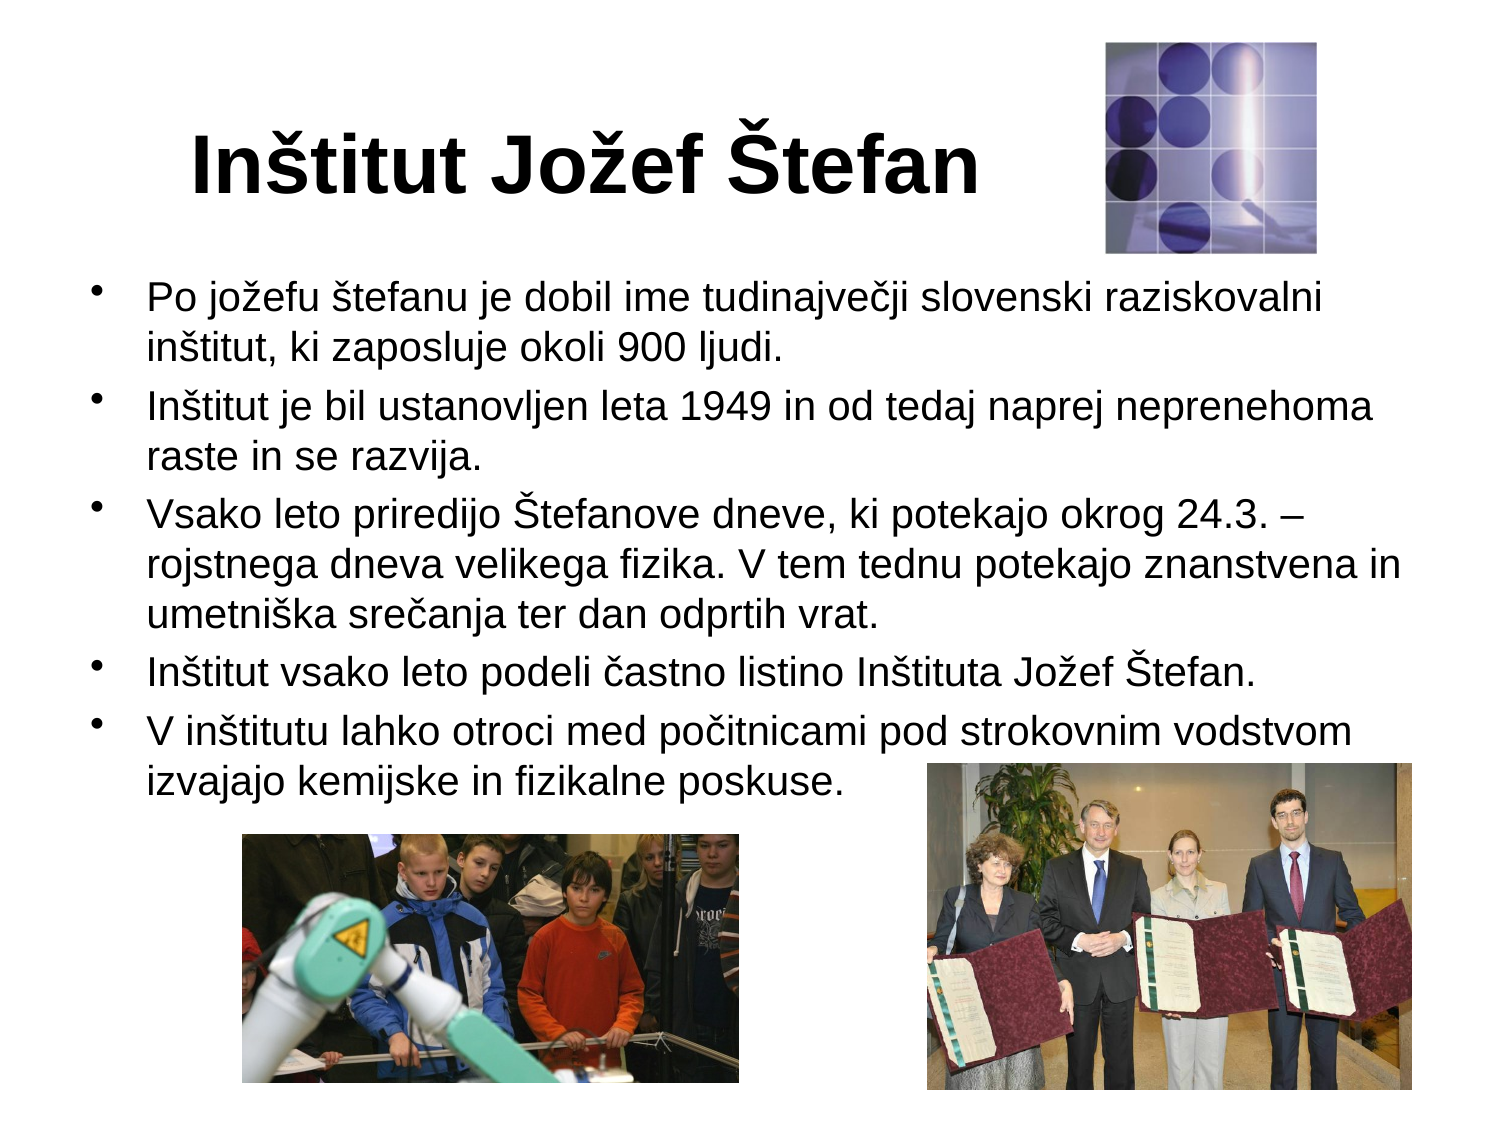

# Inštitut Jožef Štefan
Po jožefu štefanu je dobil ime tudinajvečji slovenski raziskovalni inštitut, ki zaposluje okoli 900 ljudi.
Inštitut je bil ustanovljen leta 1949 in od tedaj naprej neprenehoma raste in se razvija.
Vsako leto priredijo Štefanove dneve, ki potekajo okrog 24.3. – rojstnega dneva velikega fizika. V tem tednu potekajo znanstvena in umetniška srečanja ter dan odprtih vrat.
Inštitut vsako leto podeli častno listino Inštituta Jožef Štefan.
V inštitutu lahko otroci med počitnicami pod strokovnim vodstvom izvajajo kemijske in fizikalne poskuse.